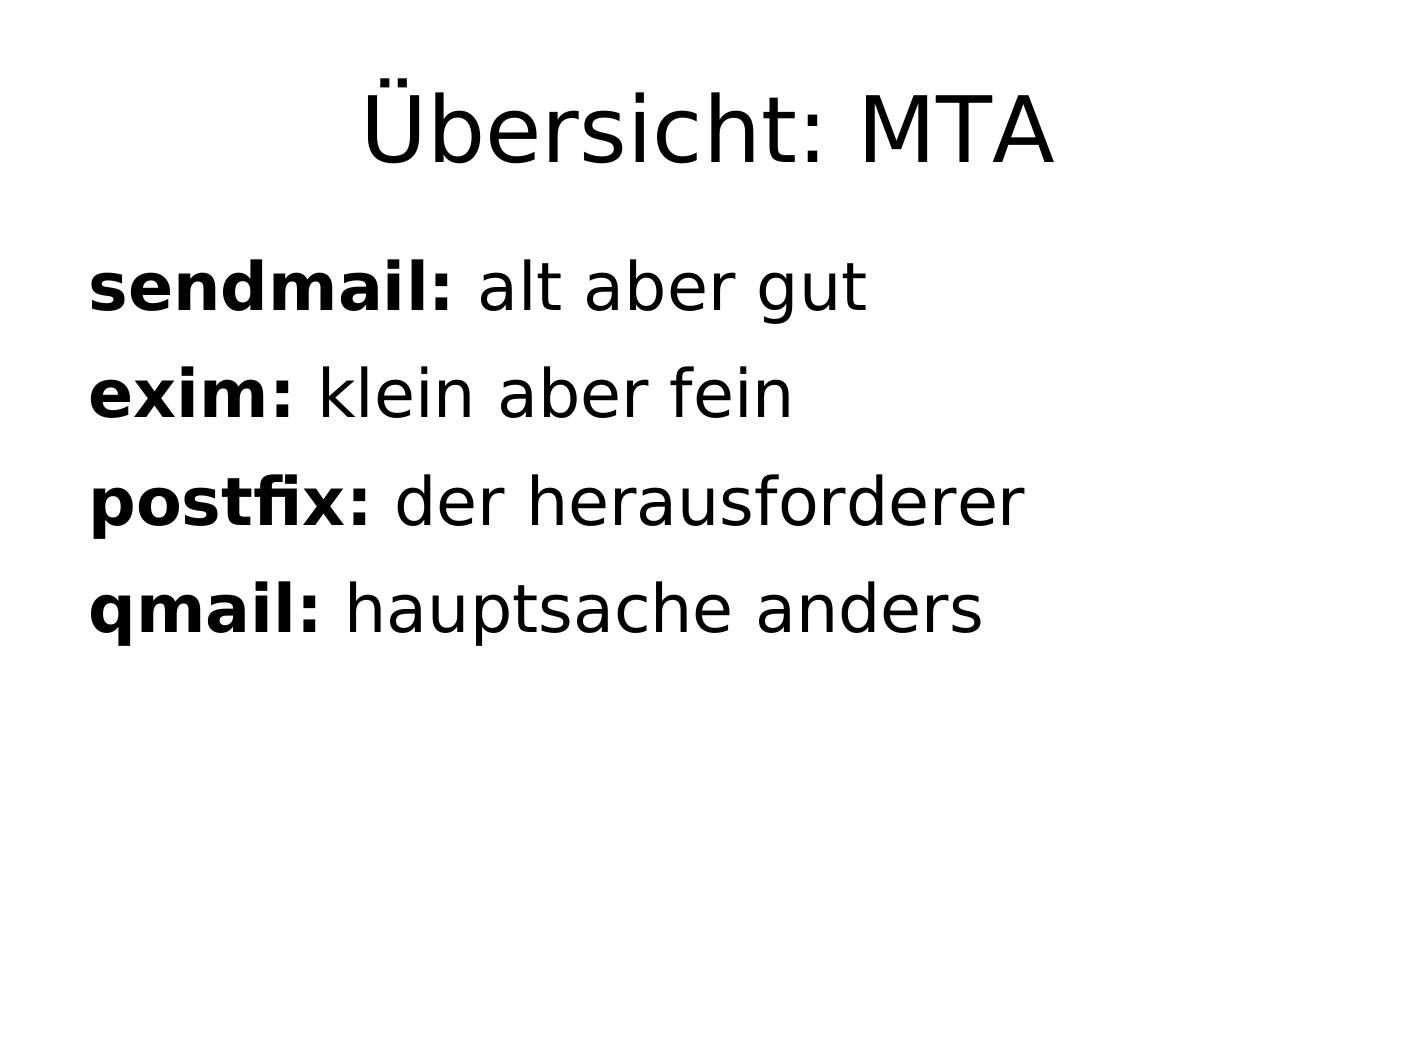

# Übersicht: MTA
sendmail: alt aber gut
exim: klein aber fein
postfix: der herausforderer
qmail: hauptsache anders